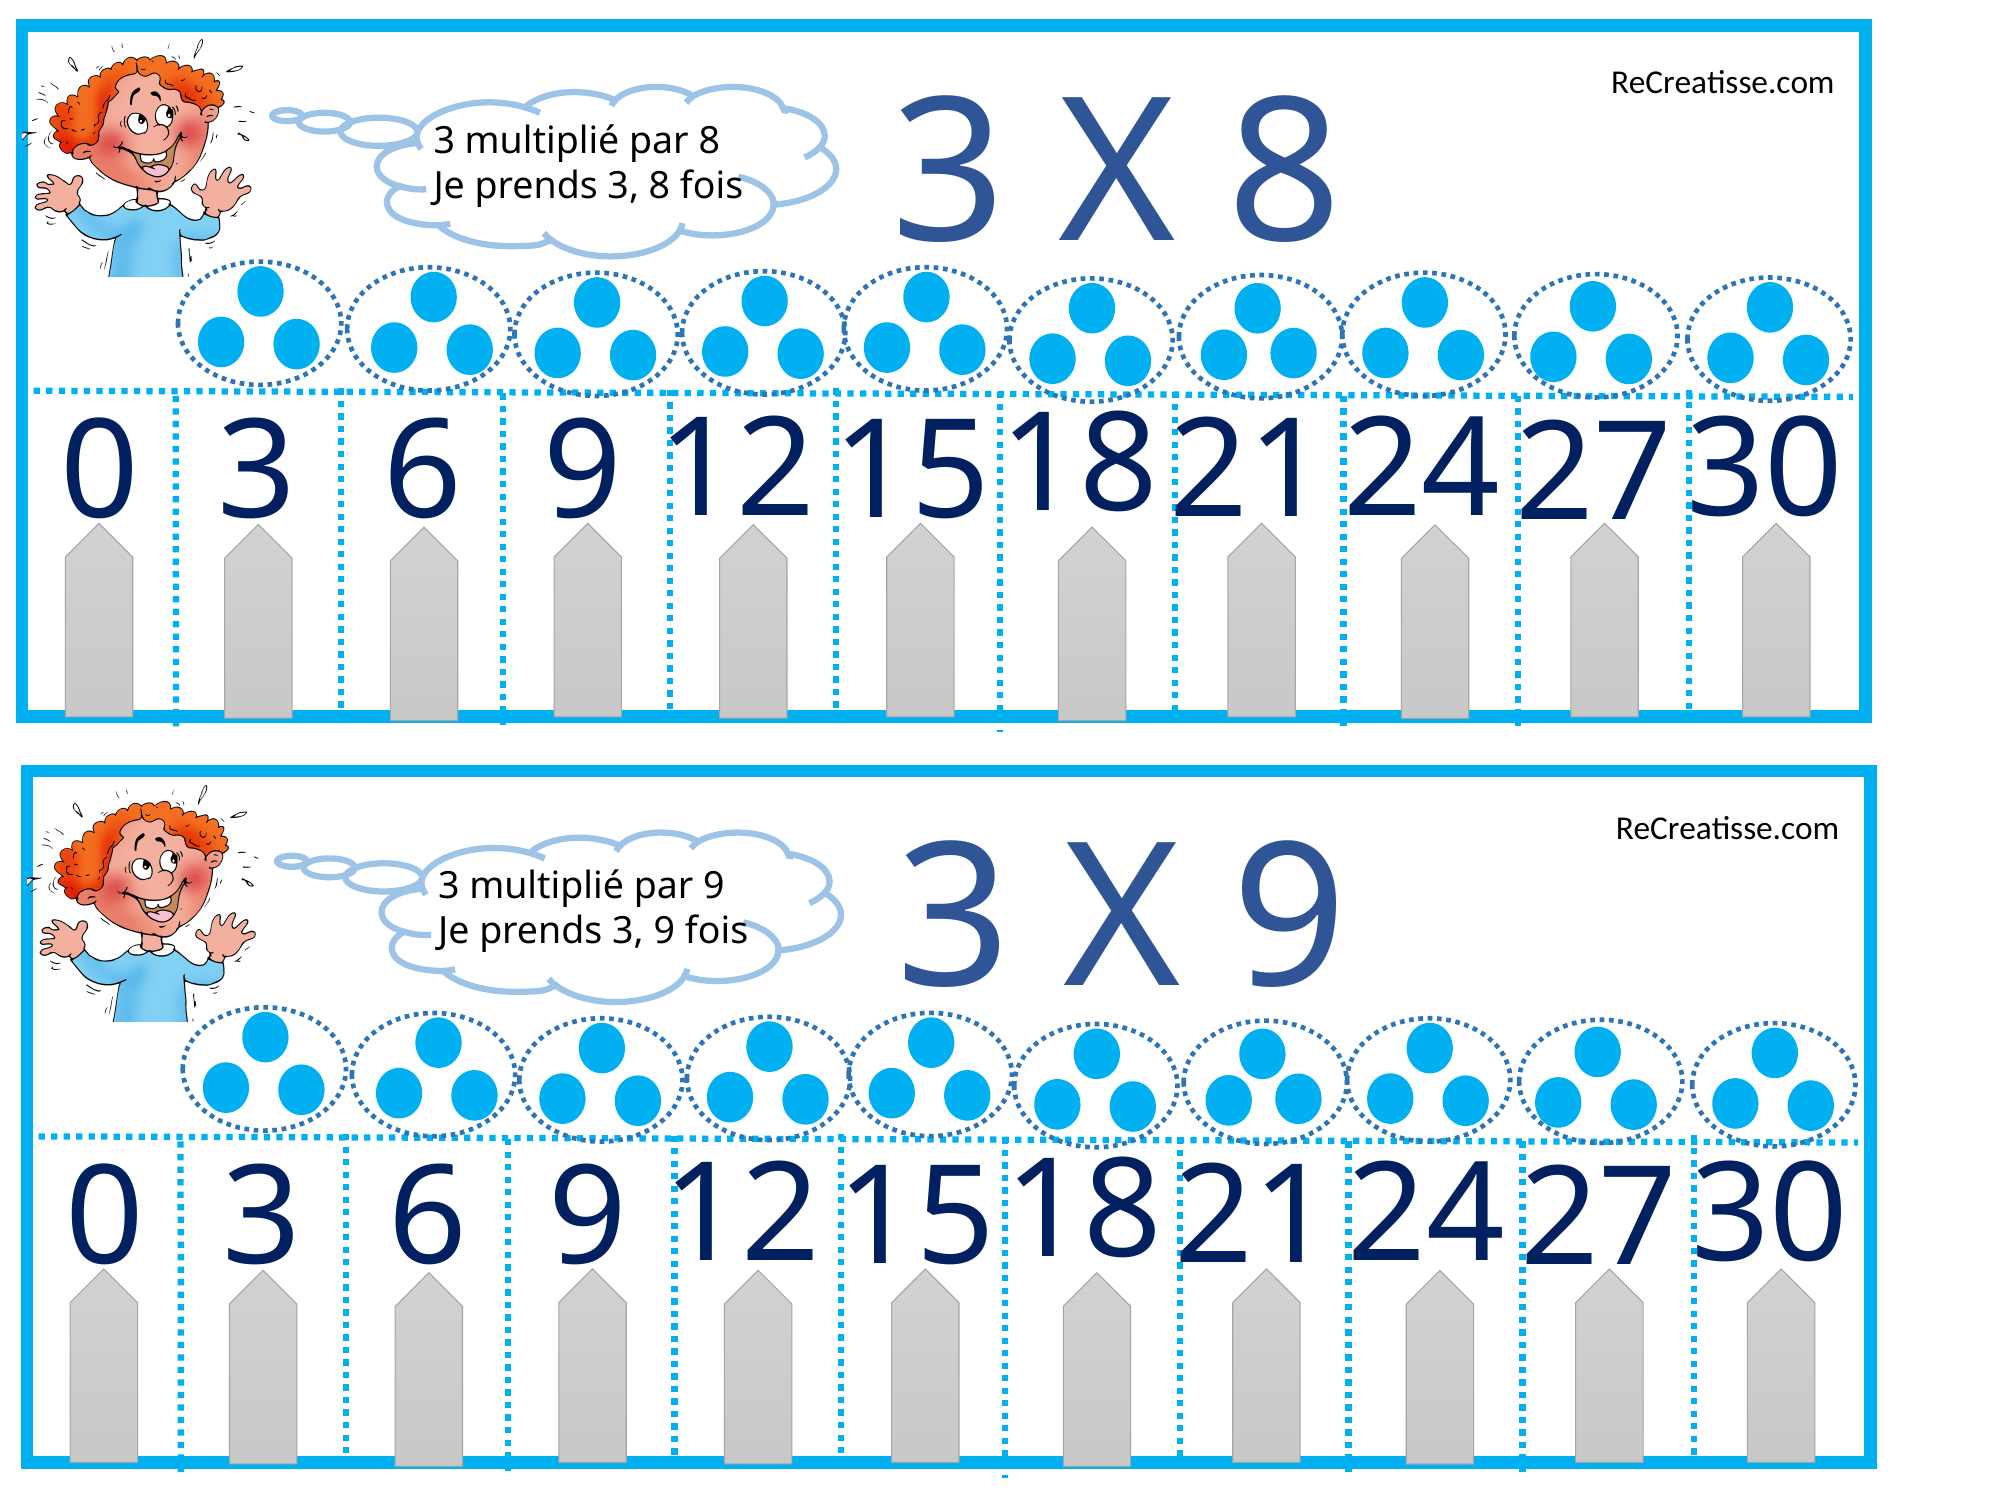

3 X 8
ReCreatisse.com
3 multiplié par 8
Je prends 3, 8 fois
18
12
24
30
21
0
3
6
15
9
27
3 X 9
ReCreatisse.com
3 multiplié par 9
Je prends 3, 9 fois
18
12
24
30
21
0
3
6
15
9
27